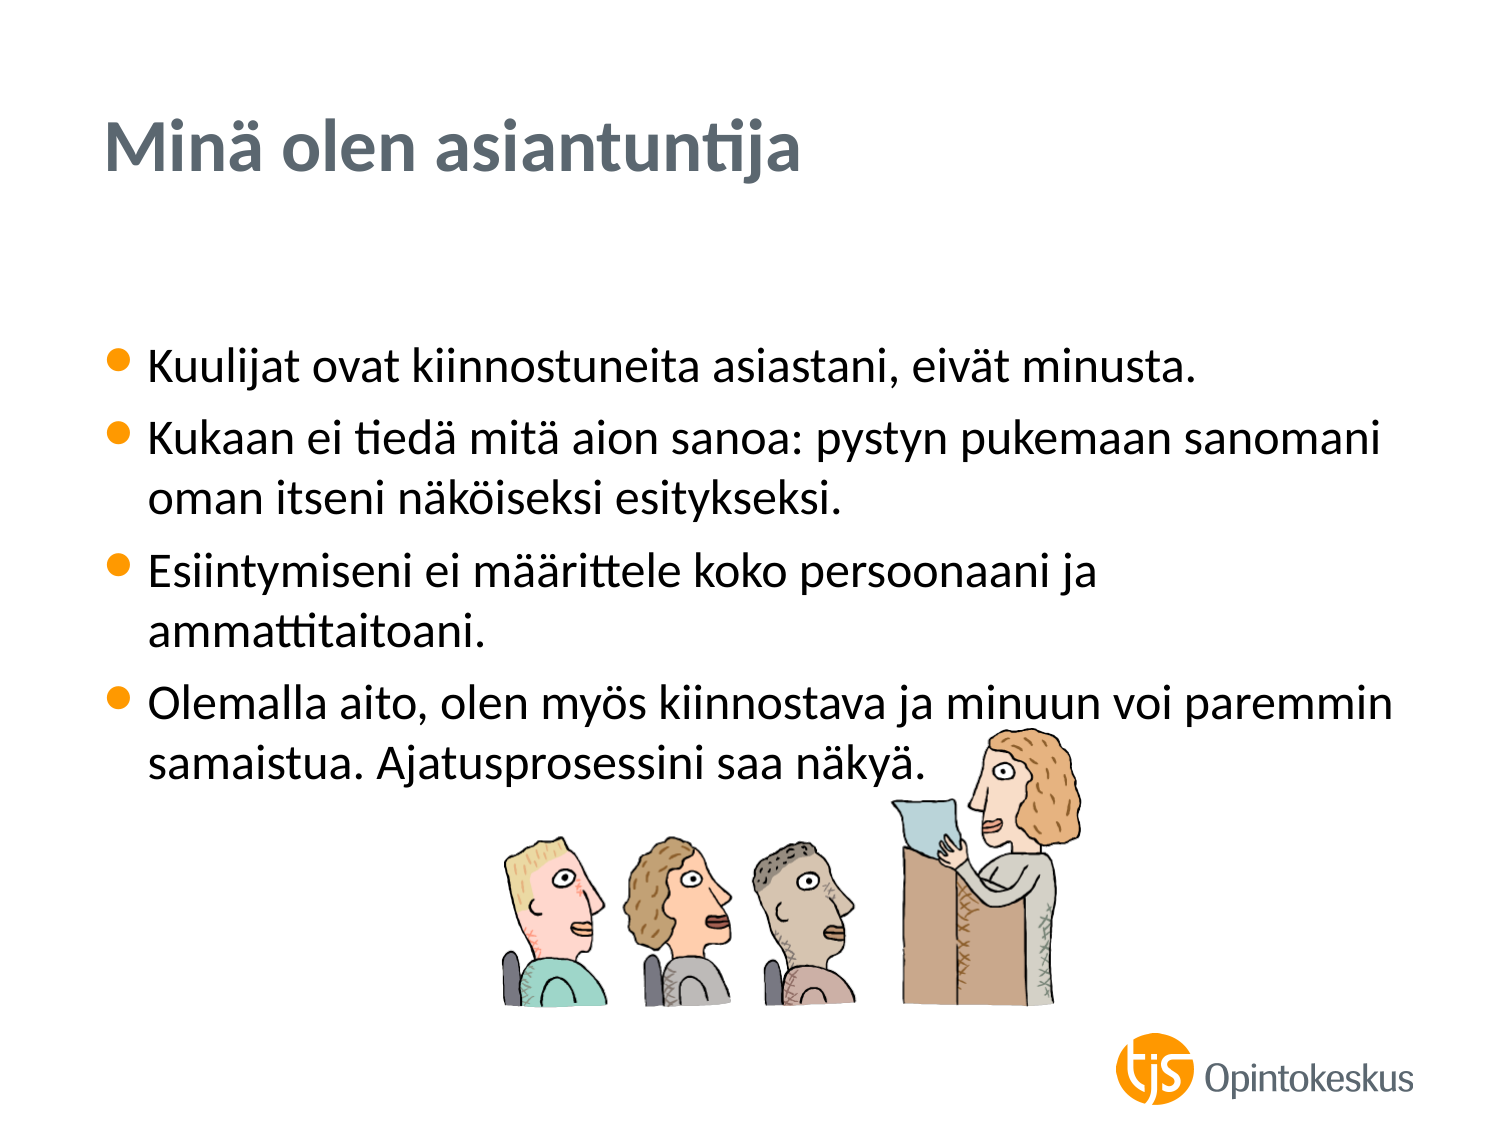

Minä olen asiantuntija
# Kuulijat ovat kiinnostuneita asiastani, eivät minusta.
Kukaan ei tiedä mitä aion sanoa: pystyn pukemaan sanomani oman itseni näköiseksi esitykseksi.
Esiintymiseni ei määrittele koko persoonaani ja ammattitaitoani.
Olemalla aito, olen myös kiinnostava ja minuun voi paremmin samaistua. Ajatusprosessini saa näkyä.